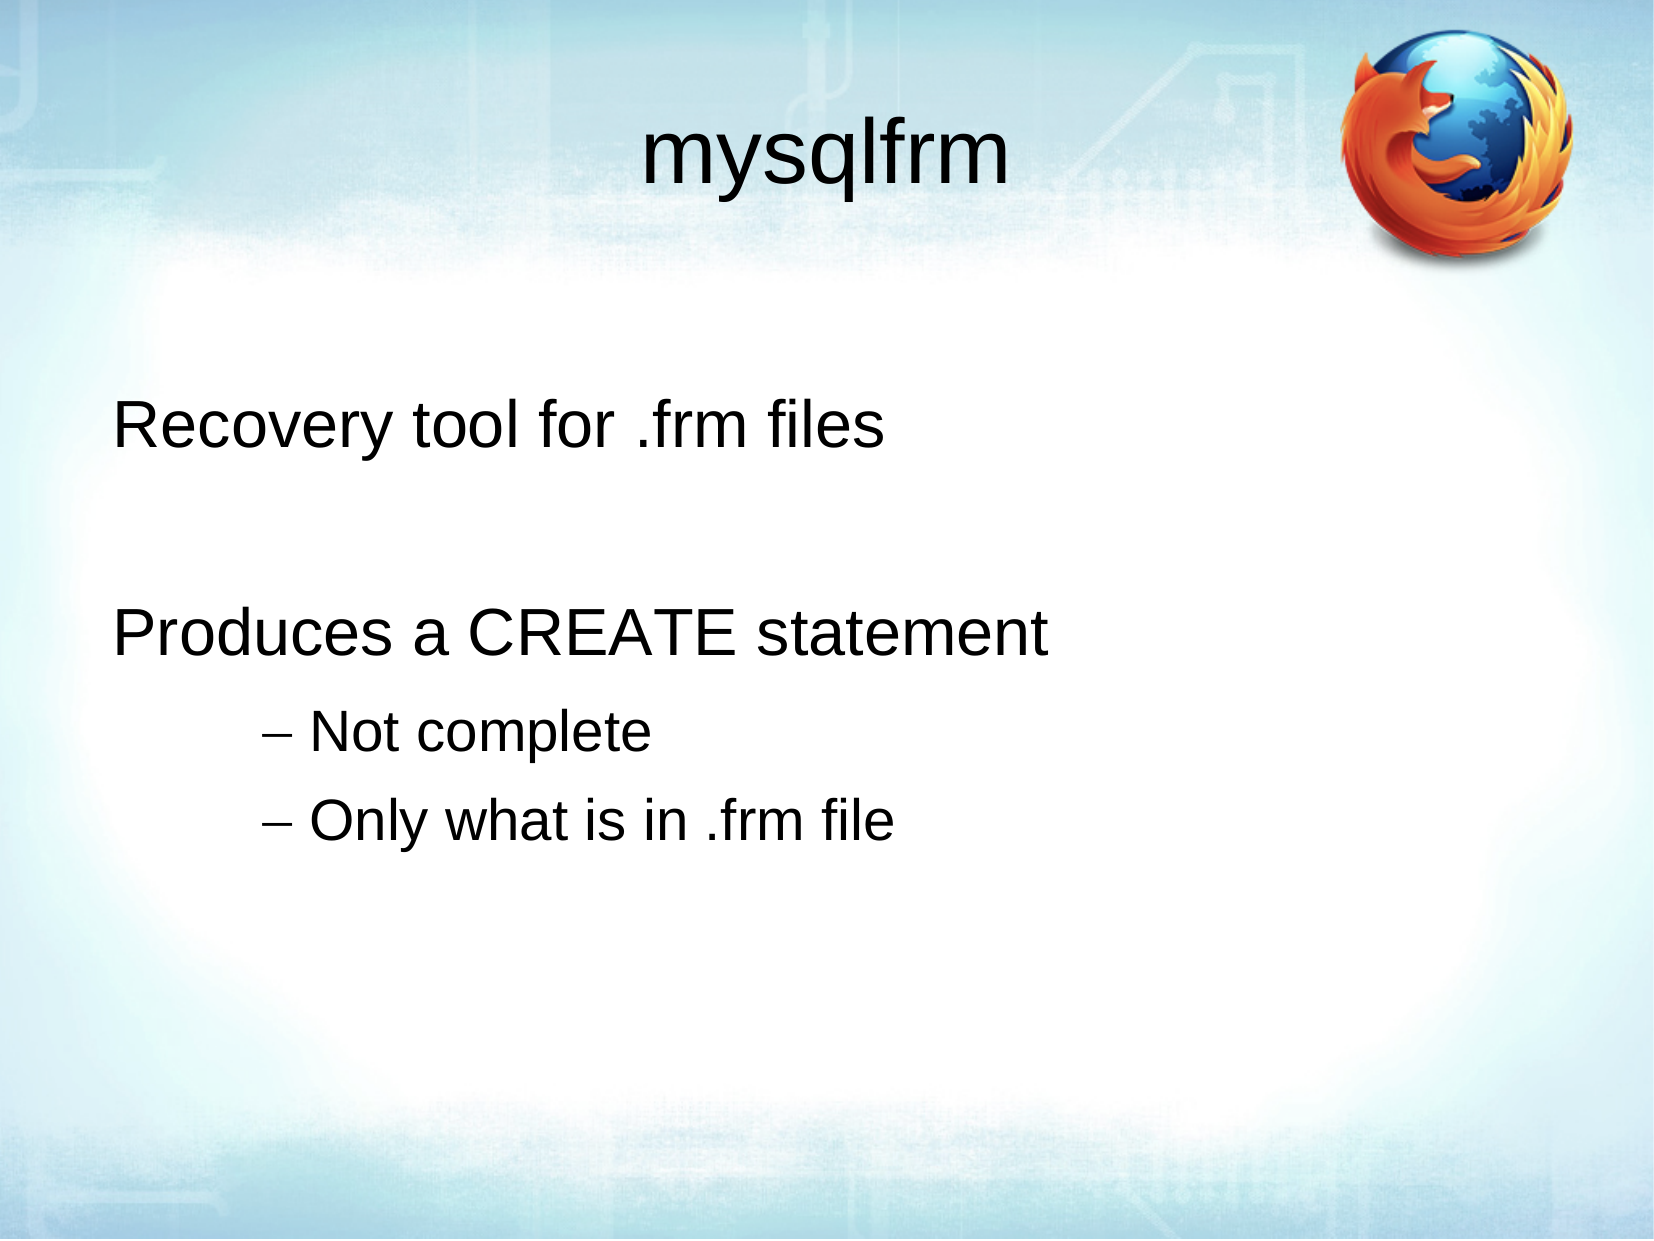

# mysqlfrm
Recovery tool for .frm files
Produces a CREATE statement
Not complete
Only what is in .frm file